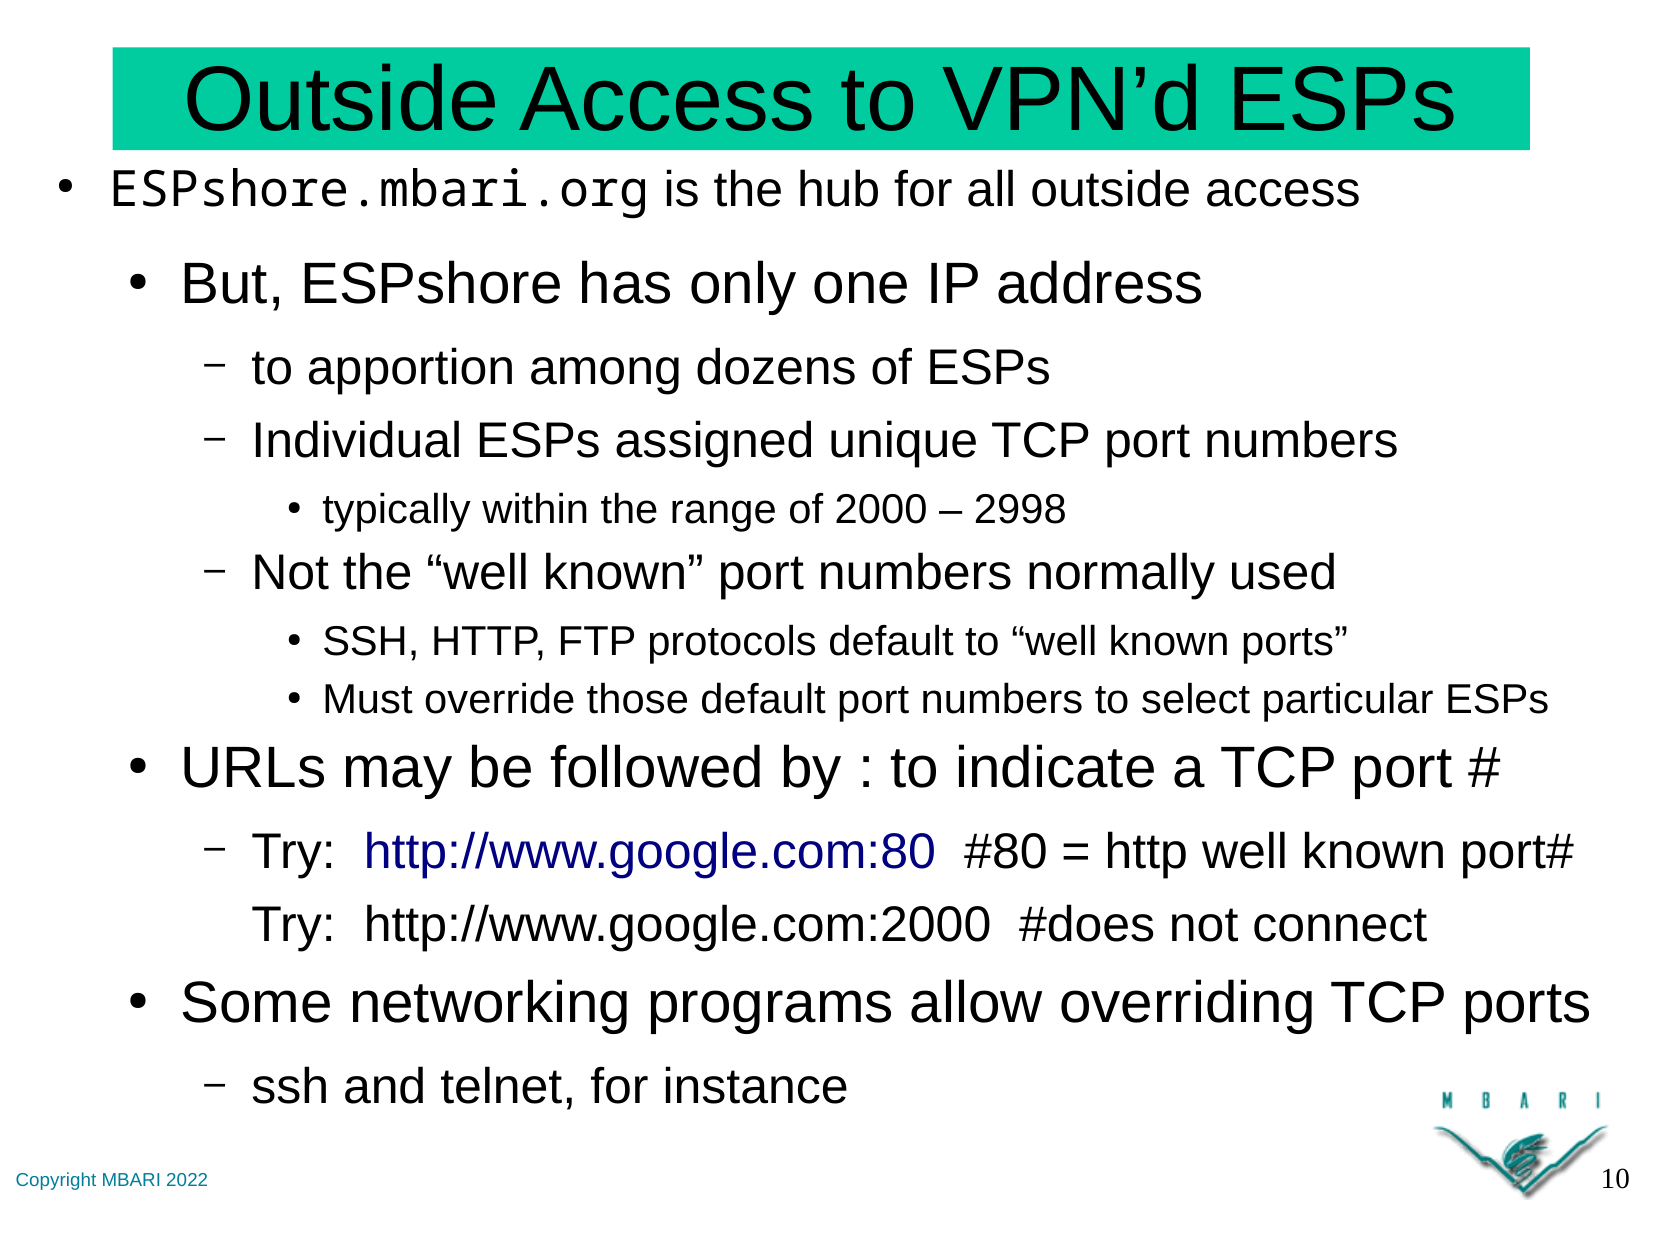

# Outside Access to VPN’d ESPs
ESPshore.mbari.org is the hub for all outside access
But, ESPshore has only one IP address
to apportion among dozens of ESPs
Individual ESPs assigned unique TCP port numbers
typically within the range of 2000 – 2998
Not the “well known” port numbers normally used
SSH, HTTP, FTP protocols default to “well known ports”
Must override those default port numbers to select particular ESPs
URLs may be followed by : to indicate a TCP port #
Try: http://www.google.com:80 #80 = http well known port#
Try: http://www.google.com:2000 #does not connect
Some networking programs allow overriding TCP ports
ssh and telnet, for instance